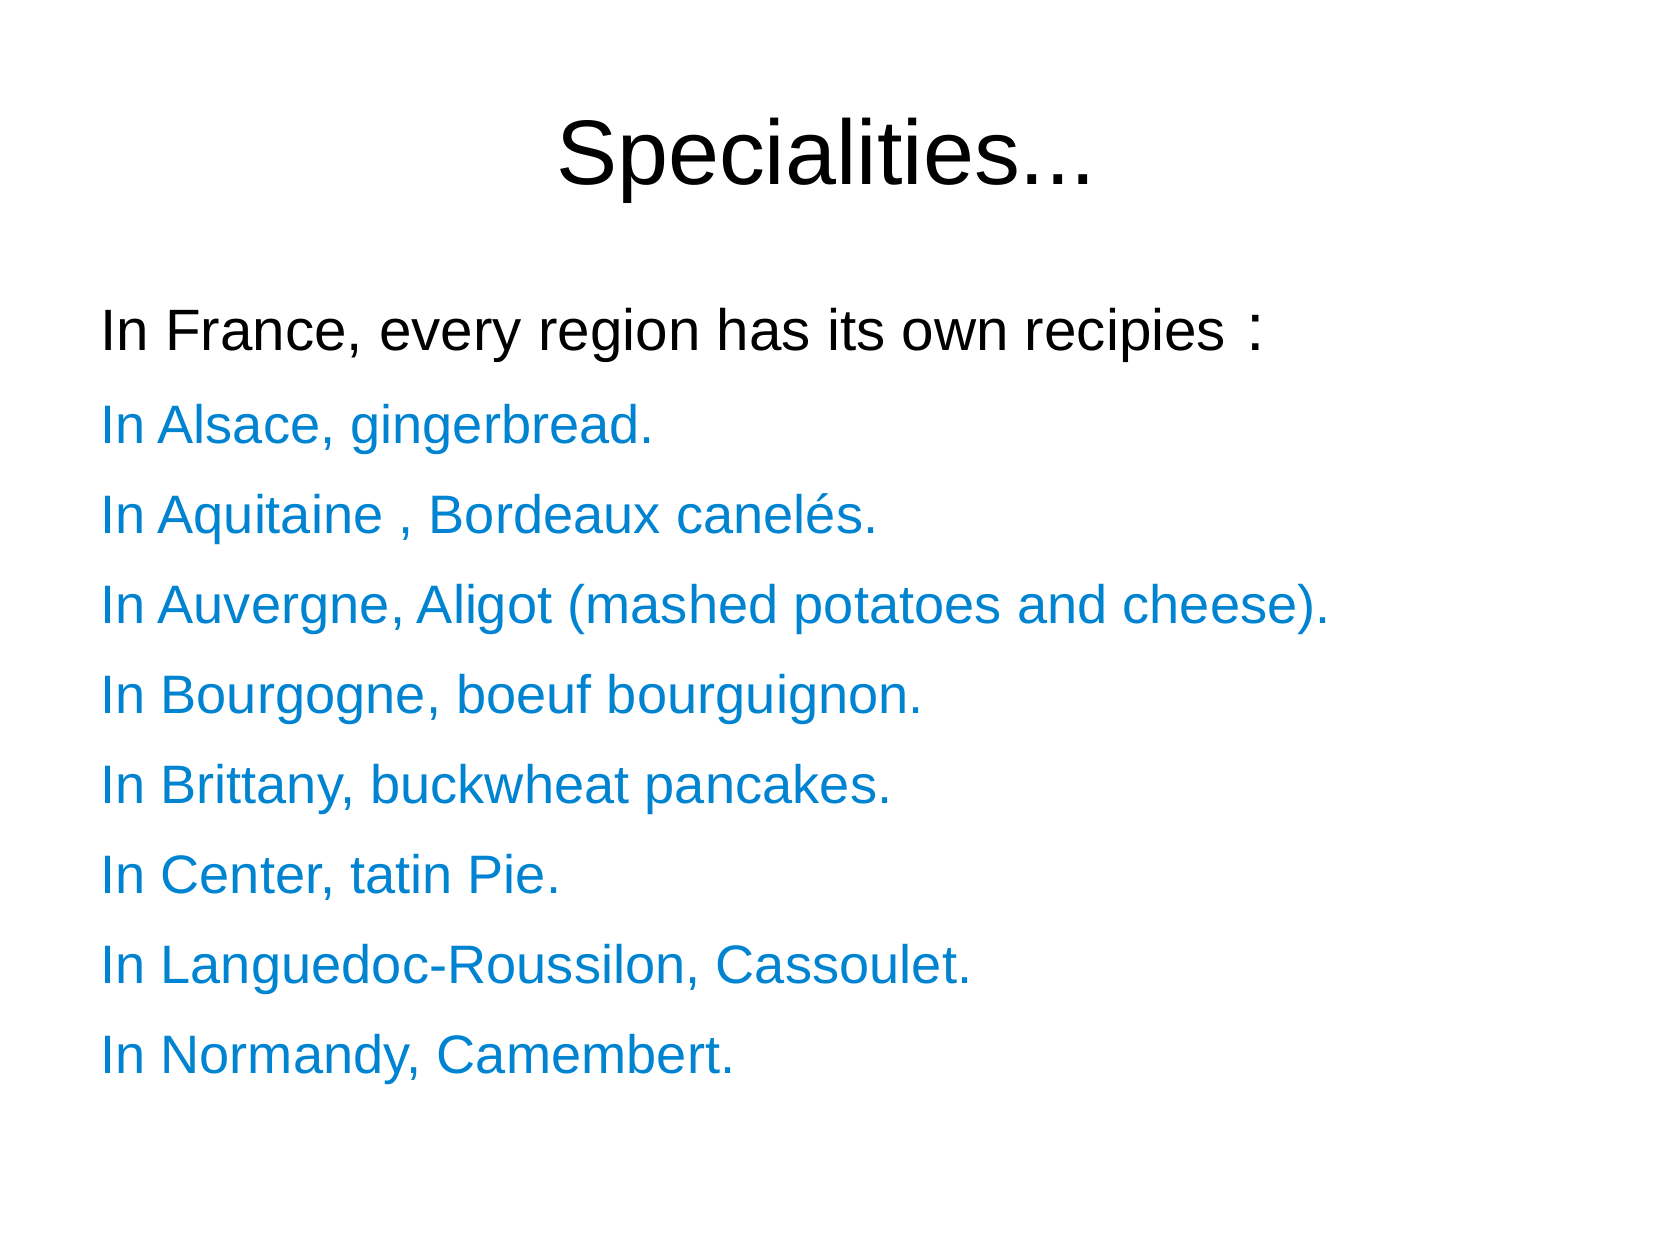

# Specialities...
In France, every region has its own recipies :
In Alsace, gingerbread.
In Aquitaine , Bordeaux canelés.
In Auvergne, Aligot (mashed potatoes and cheese).
In Bourgogne, boeuf bourguignon.
In Brittany, buckwheat pancakes.
In Center, tatin Pie.
In Languedoc-Roussilon, Cassoulet.
In Normandy, Camembert.